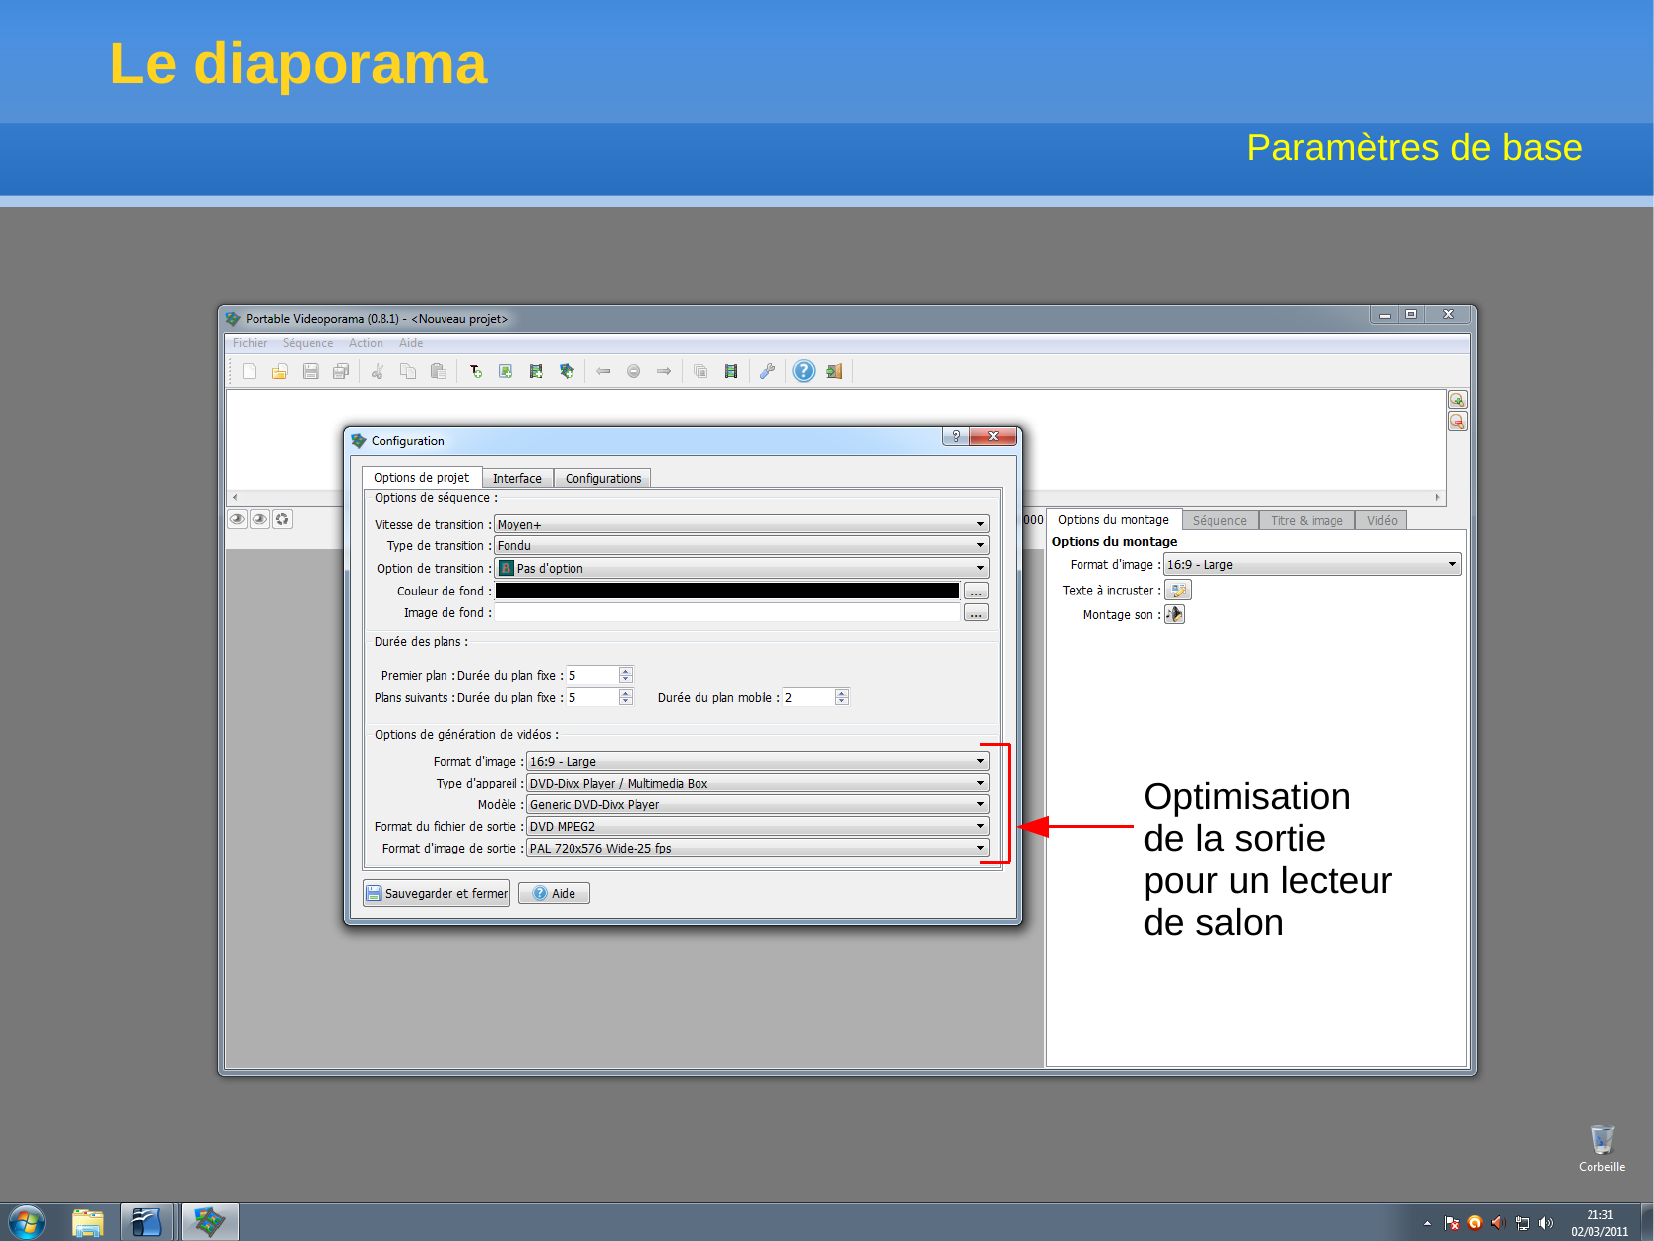

Le diaporama
 Paramètres de base
#
 Optimisation
 de la sortie
 pour un lecteur
 de salon